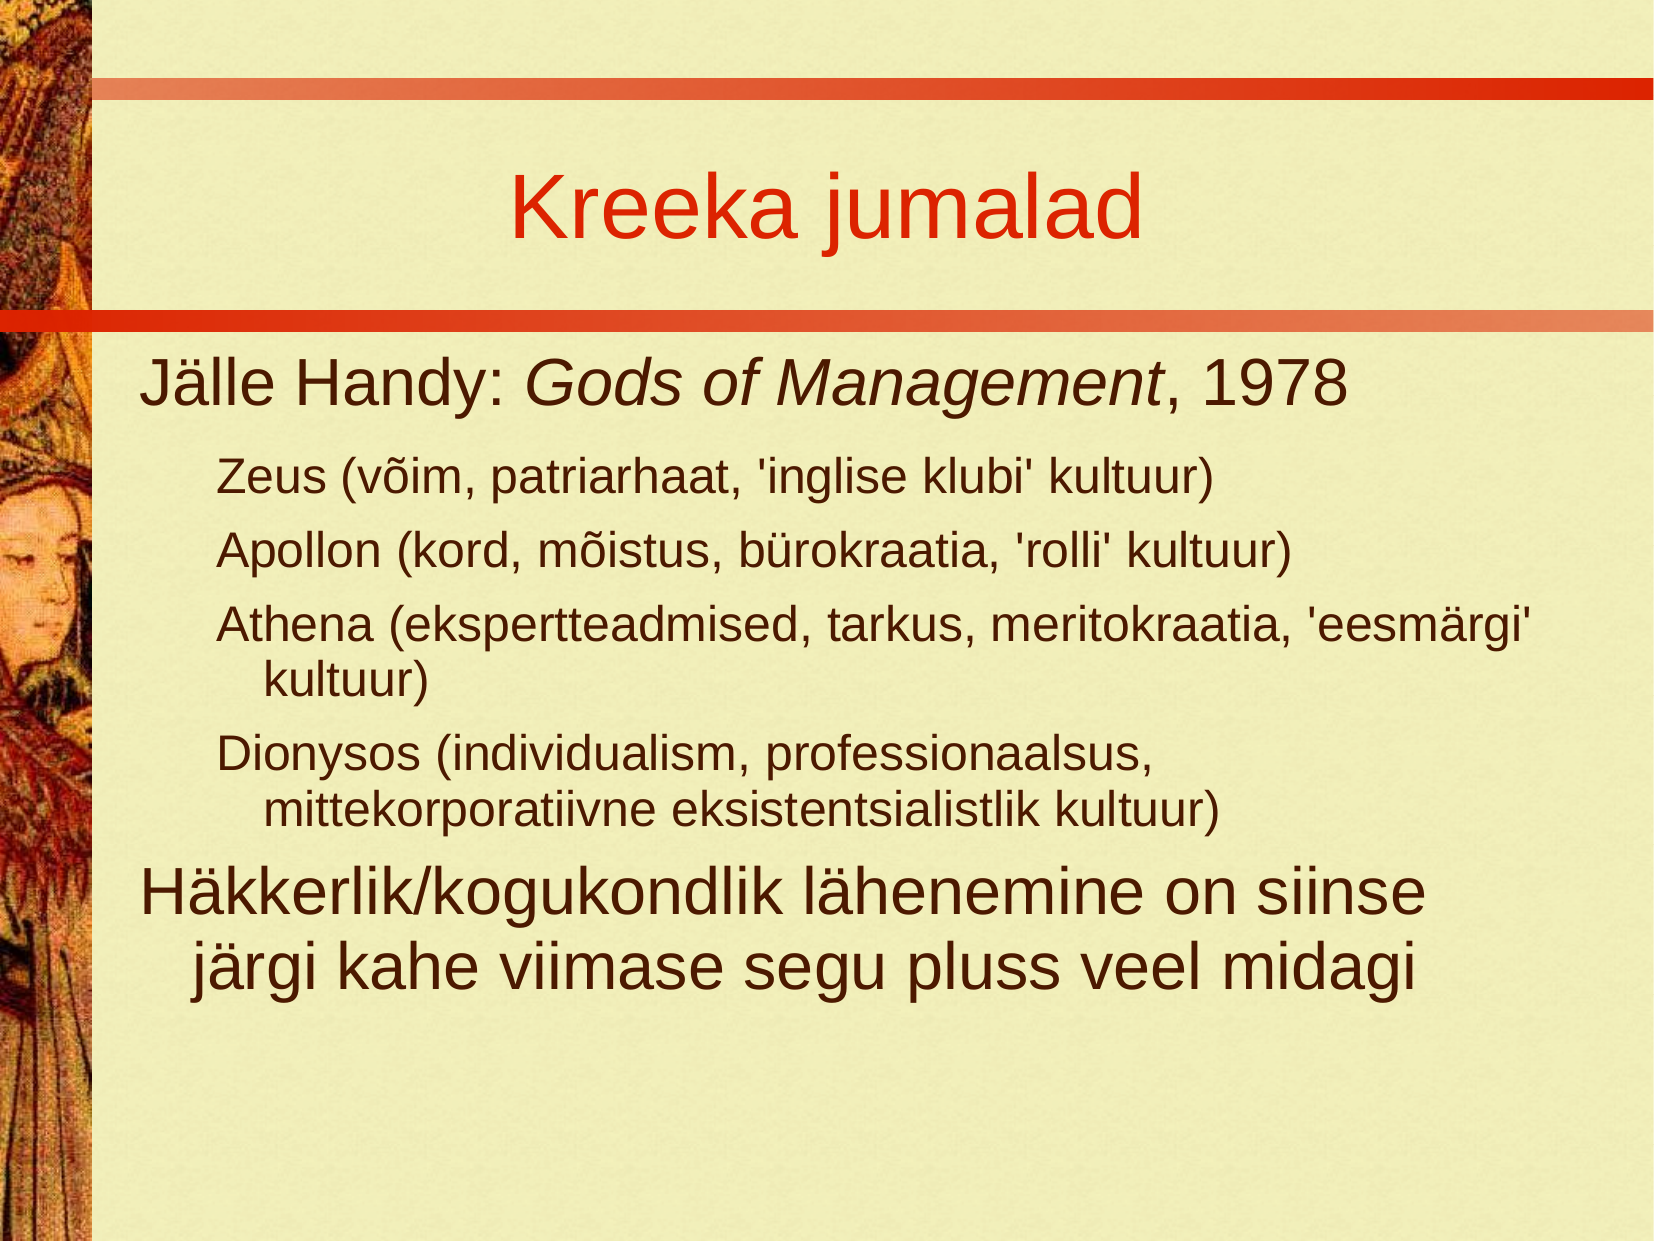

# Kreeka jumalad
Jälle Handy: Gods of Management, 1978
Zeus (võim, patriarhaat, 'inglise klubi' kultuur)
Apollon (kord, mõistus, bürokraatia, 'rolli' kultuur)
Athena (ekspertteadmised, tarkus, meritokraatia, 'eesmärgi' kultuur)
Dionysos (individualism, professionaalsus, mittekorporatiivne eksistentsialistlik kultuur)
Häkkerlik/kogukondlik lähenemine on siinse järgi kahe viimase segu pluss veel midagi